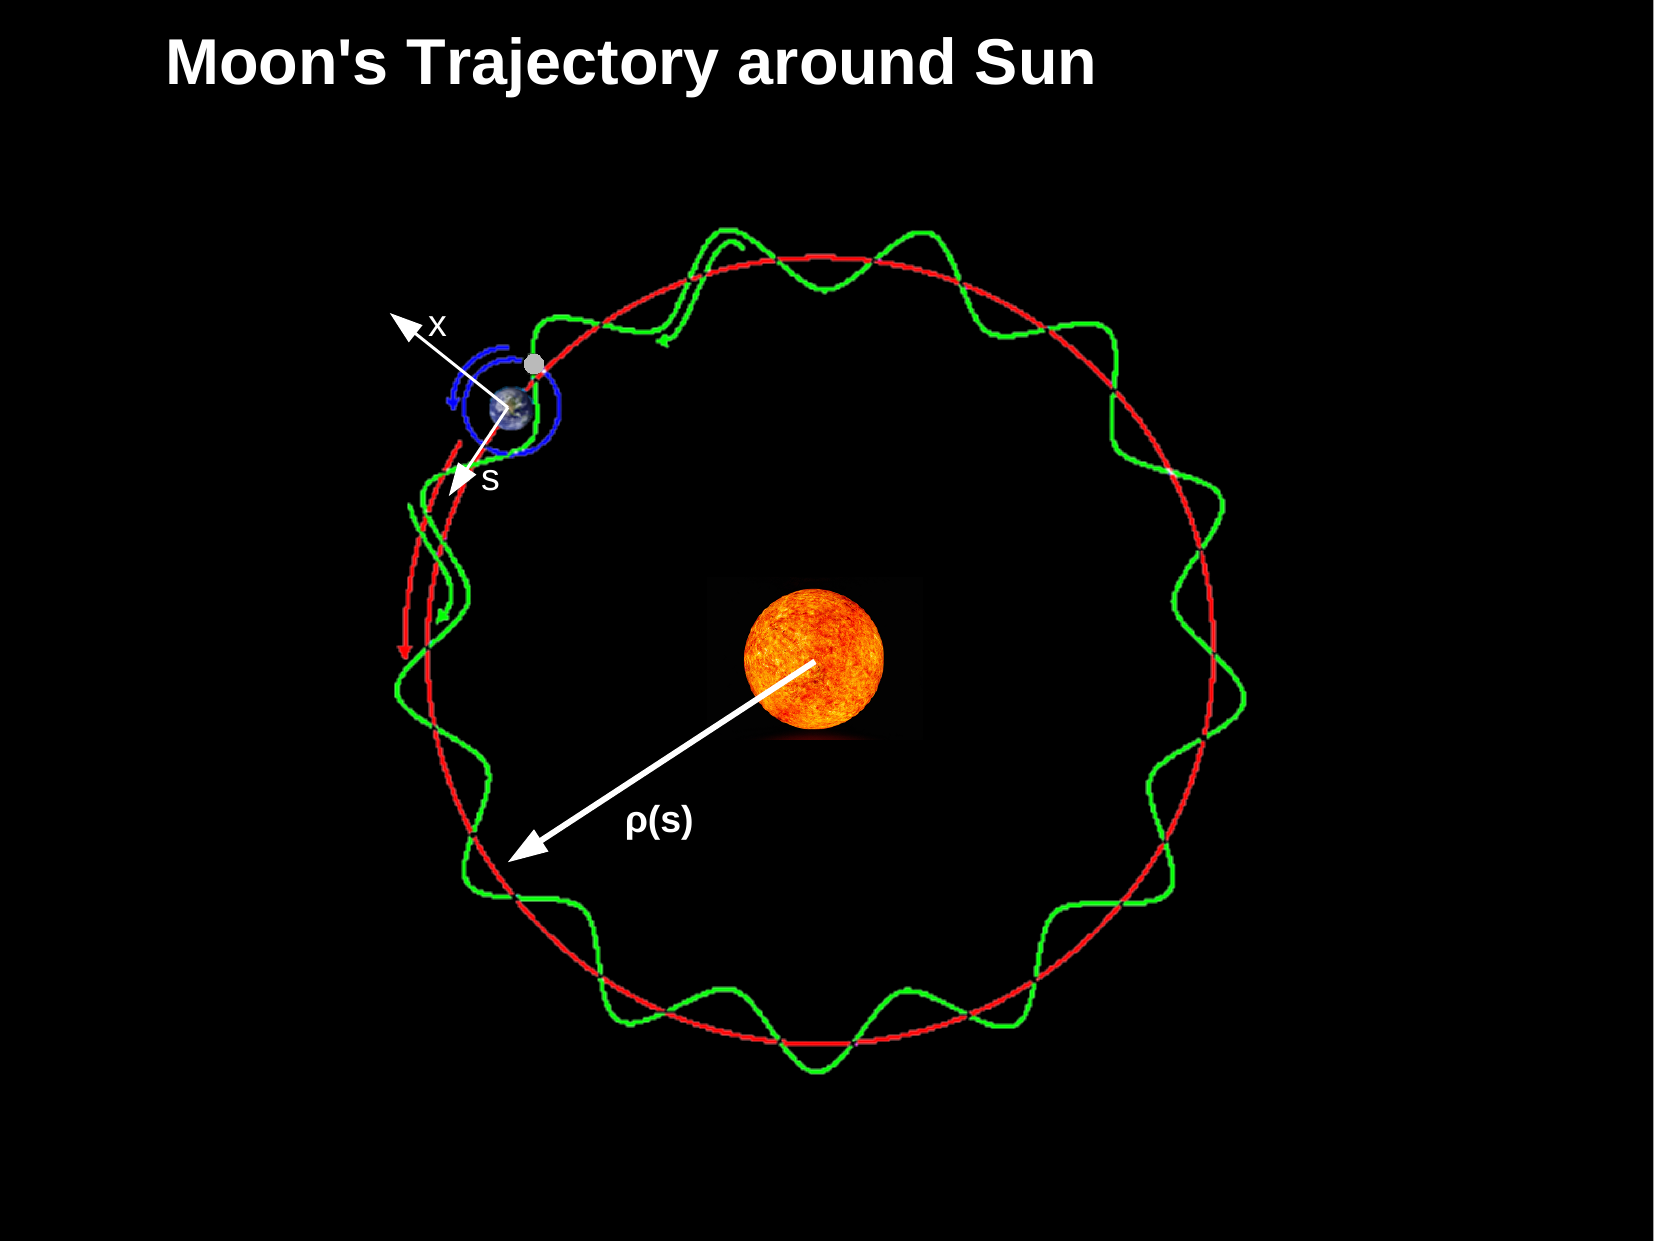

# Moon's Trajectory around Sun
x
s
ρ(s)